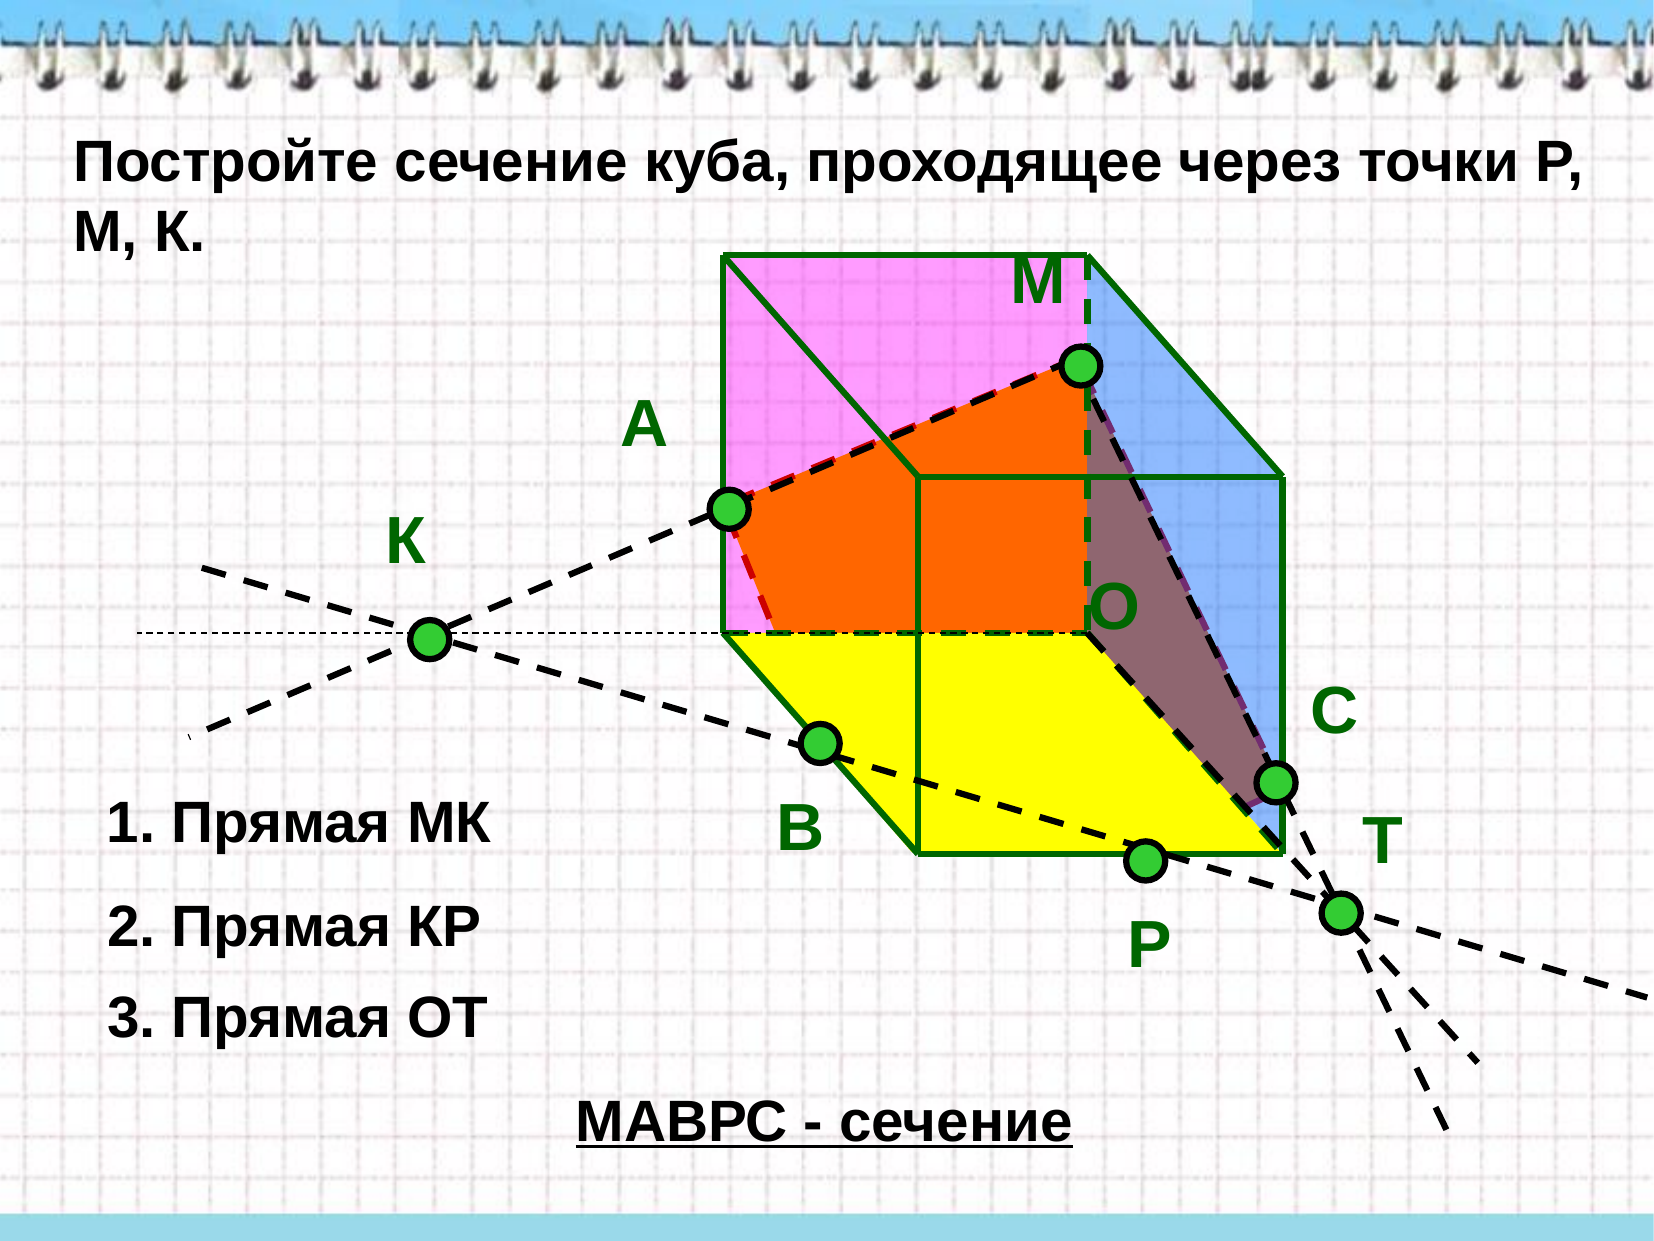

Постройте сечение куба, проходящее через точки P, М, К.
М
А
К
О
С
1. Прямая МК
В
Т
2. Прямая КР
Р
3. Прямая ОТ
МАВРС - сечение